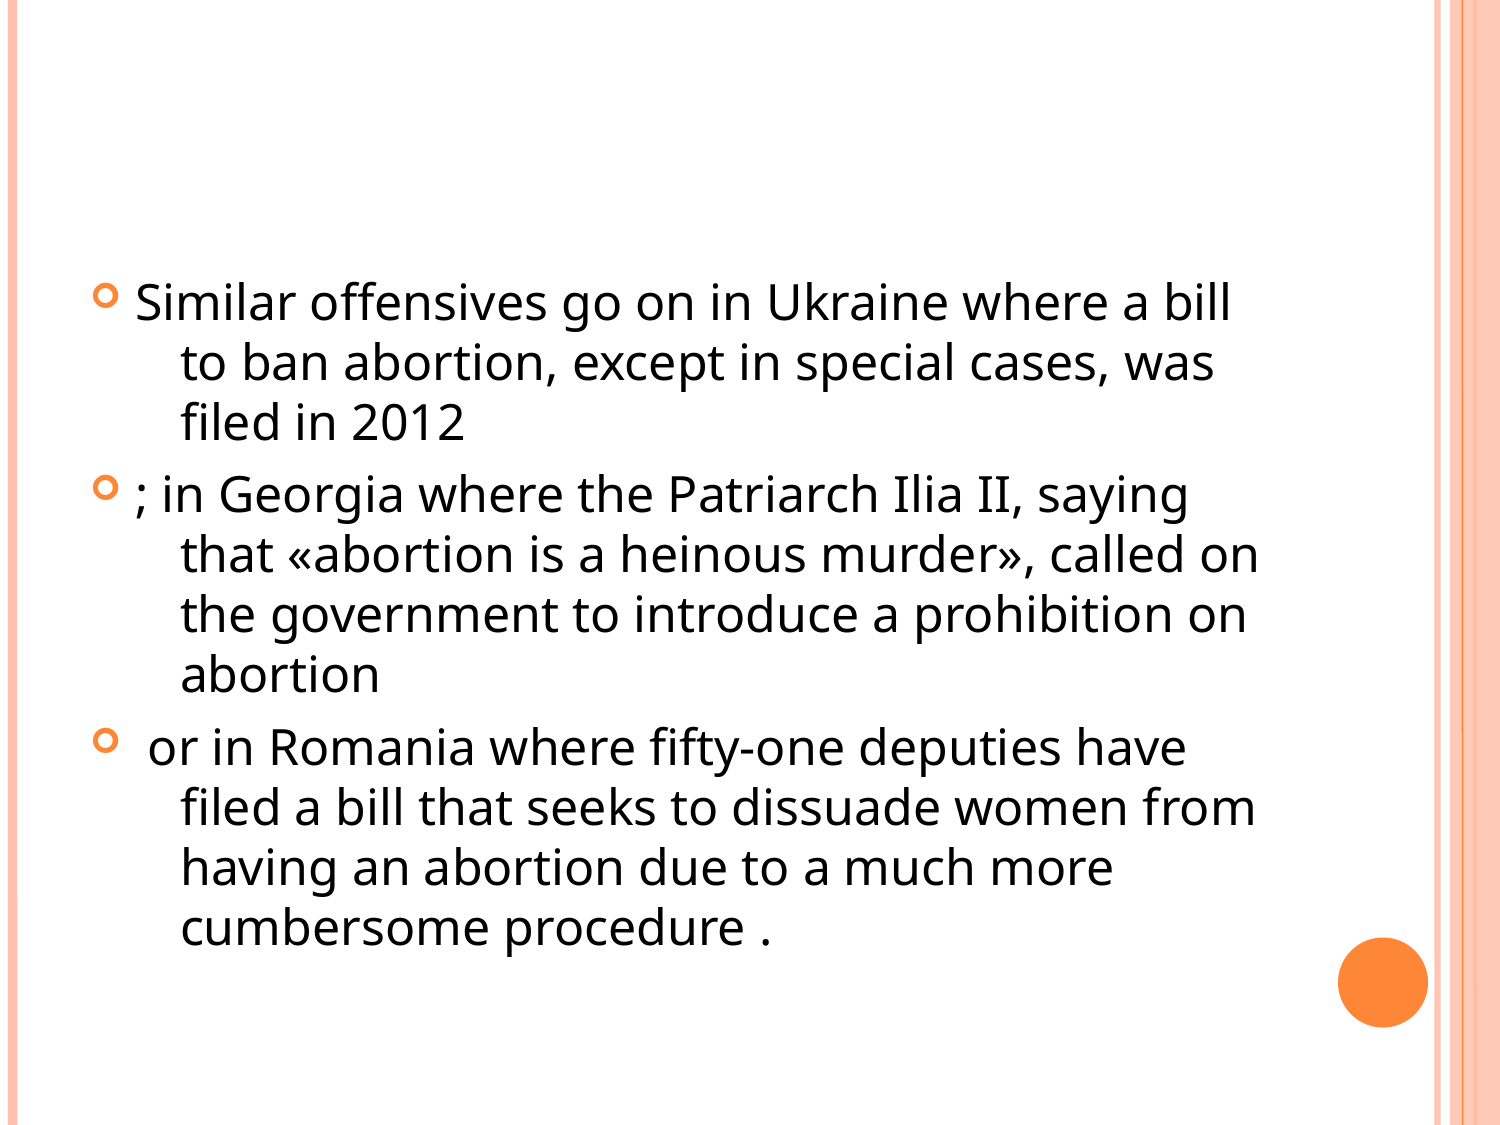

#
Similar offensives go on in Ukraine where a bill to ban abortion, except in special cases, was filed in 2012
; in Georgia where the Patriarch Ilia II, saying that «abortion is a heinous murder», called on the government to introduce a prohibition on abortion
 or in Romania where fifty-one deputies have filed a bill that seeks to dissuade women from having an abortion due to a much more cumbersome procedure .